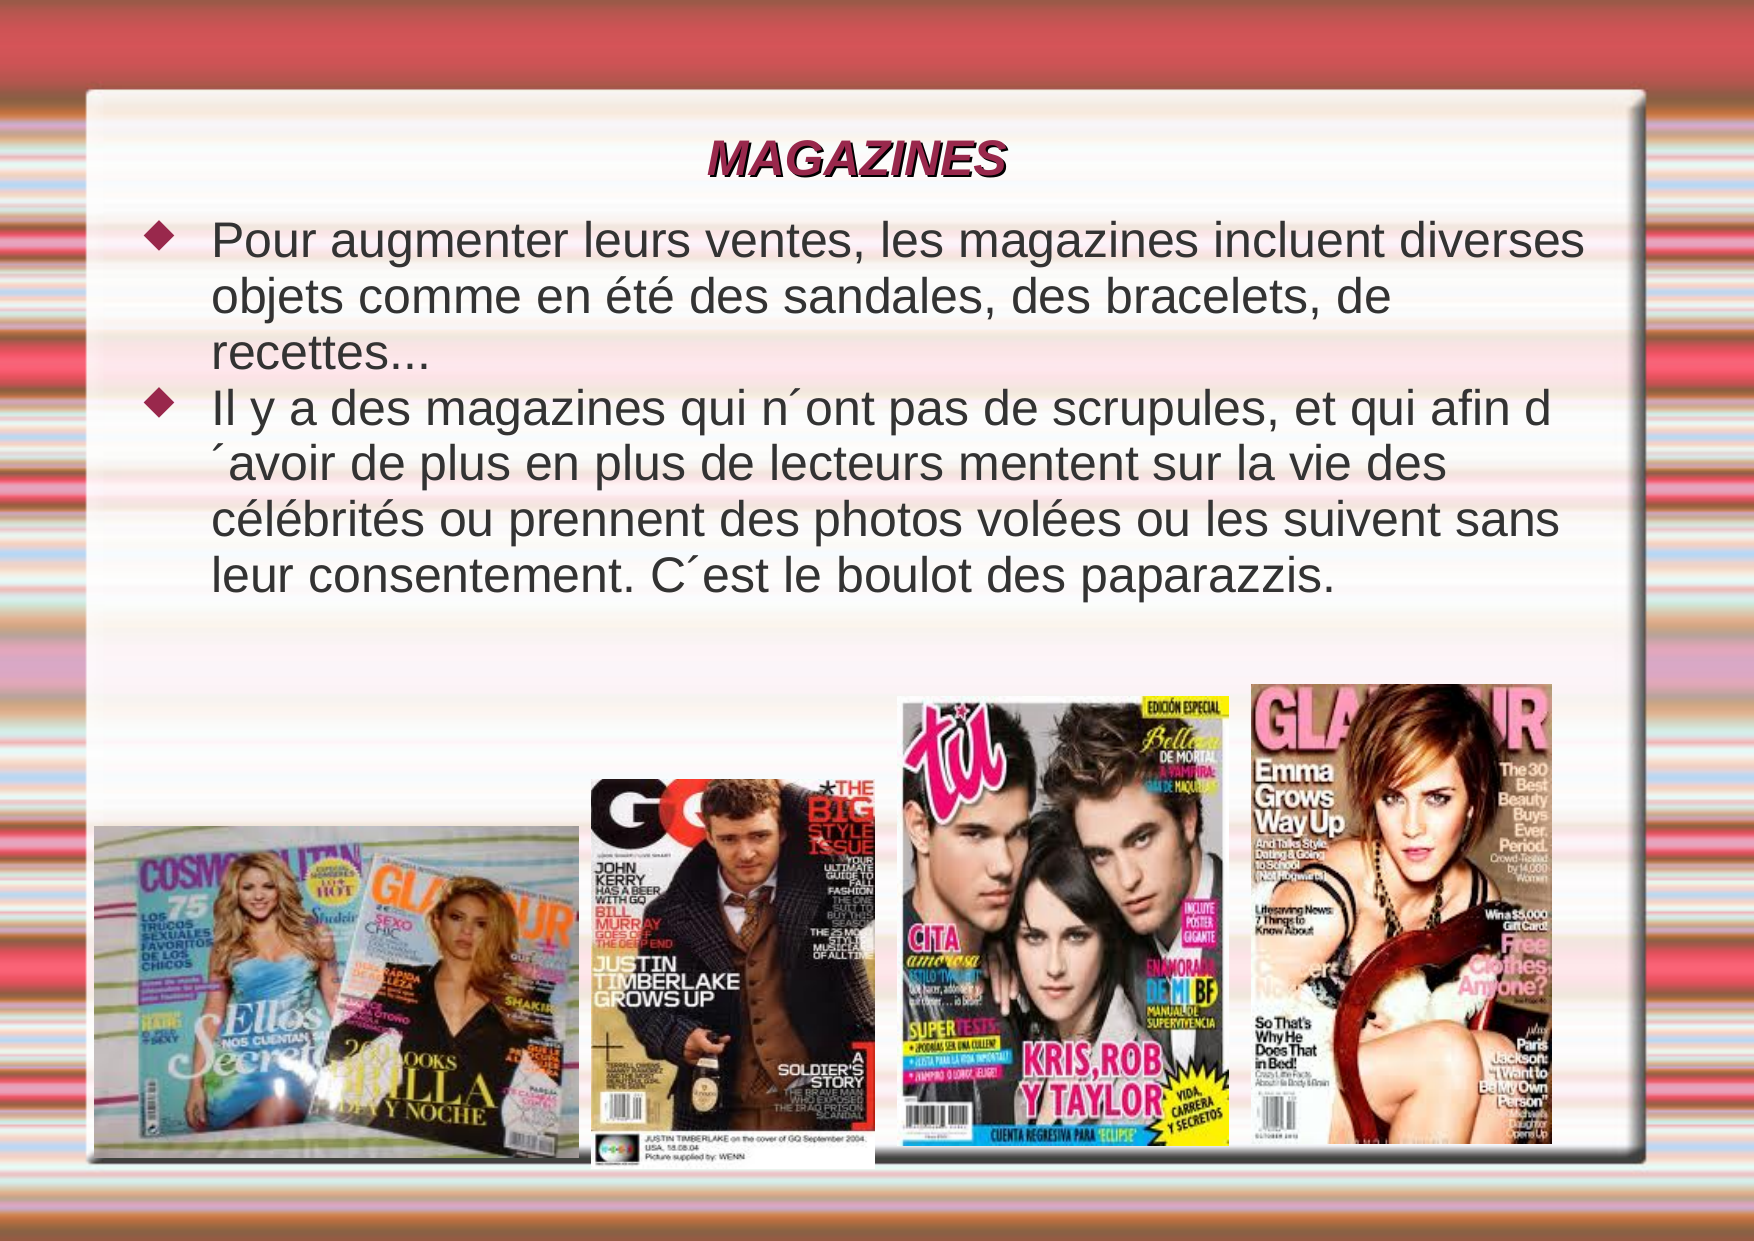

# MAGAZINES
Pour augmenter leurs ventes, les magazines incluent diverses objets comme en été des sandales, des bracelets, de recettes...
Il y a des magazines qui n´ont pas de scrupules, et qui afin d´avoir de plus en plus de lecteurs mentent sur la vie des célébrités ou prennent des photos volées ou les suivent sans leur consentement. C´est le boulot des paparazzis.